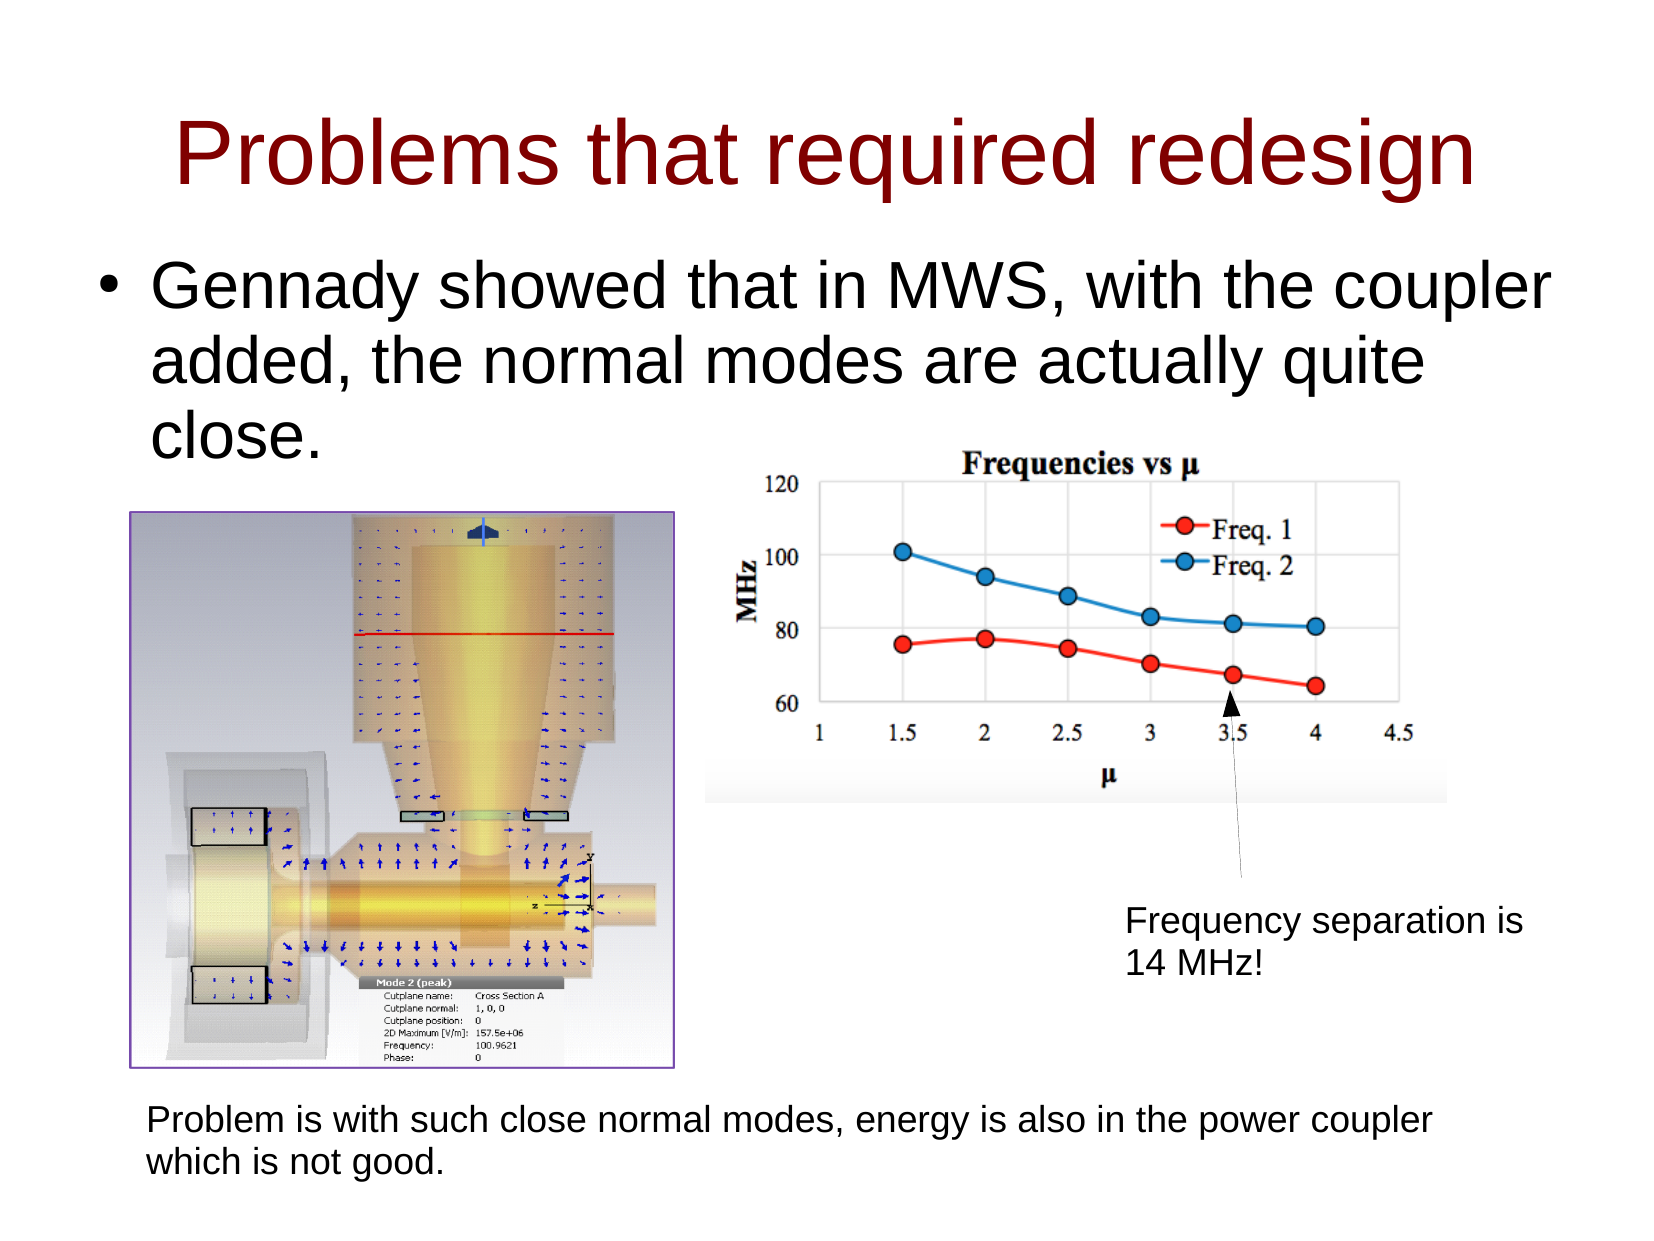

# Problems that required redesign
Gennady showed that in MWS, with the coupler added, the normal modes are actually quite close.
Frequency separation is 14 MHz!
Problem is with such close normal modes, energy is also in the power coupler which is not good.